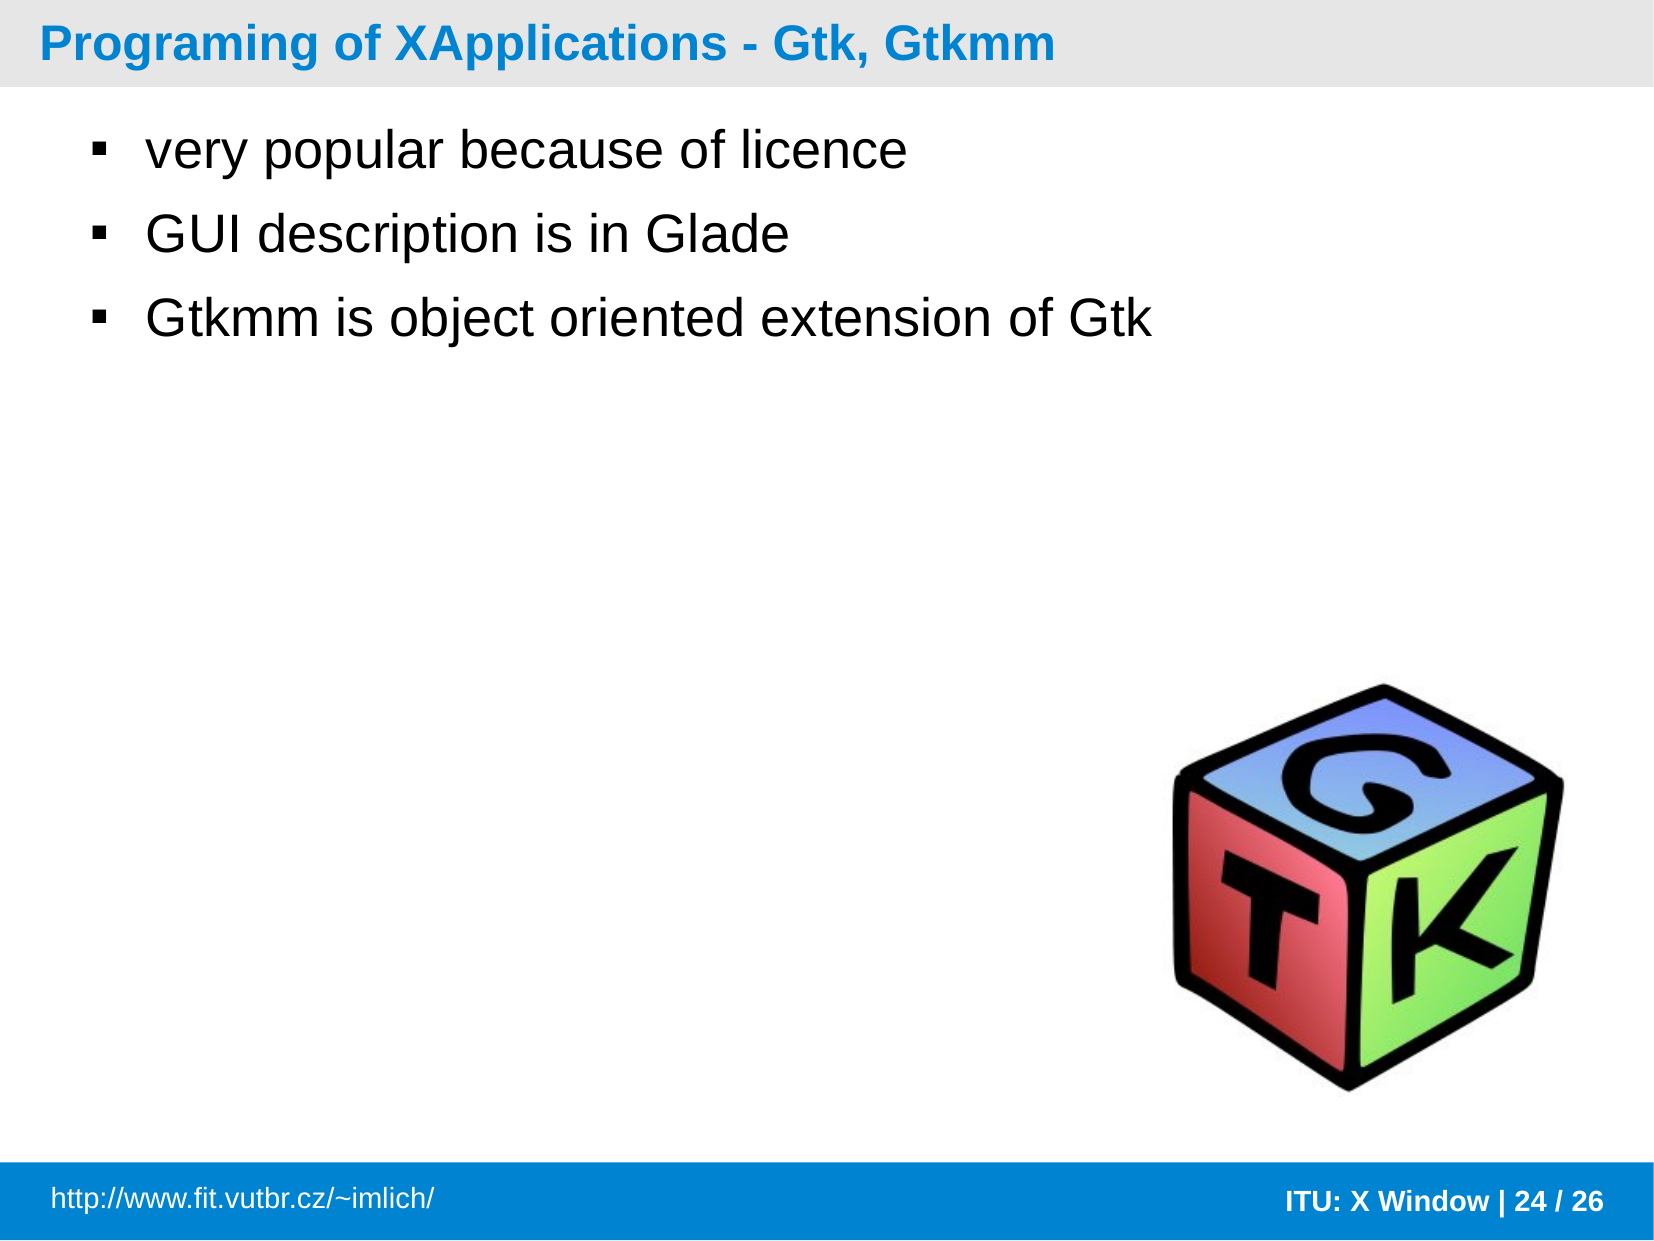

# Programing of XApplications - Gtk, Gtkmm
very popular because of licence
GUI description is in Glade
Gtkmm is object oriented extension of Gtk